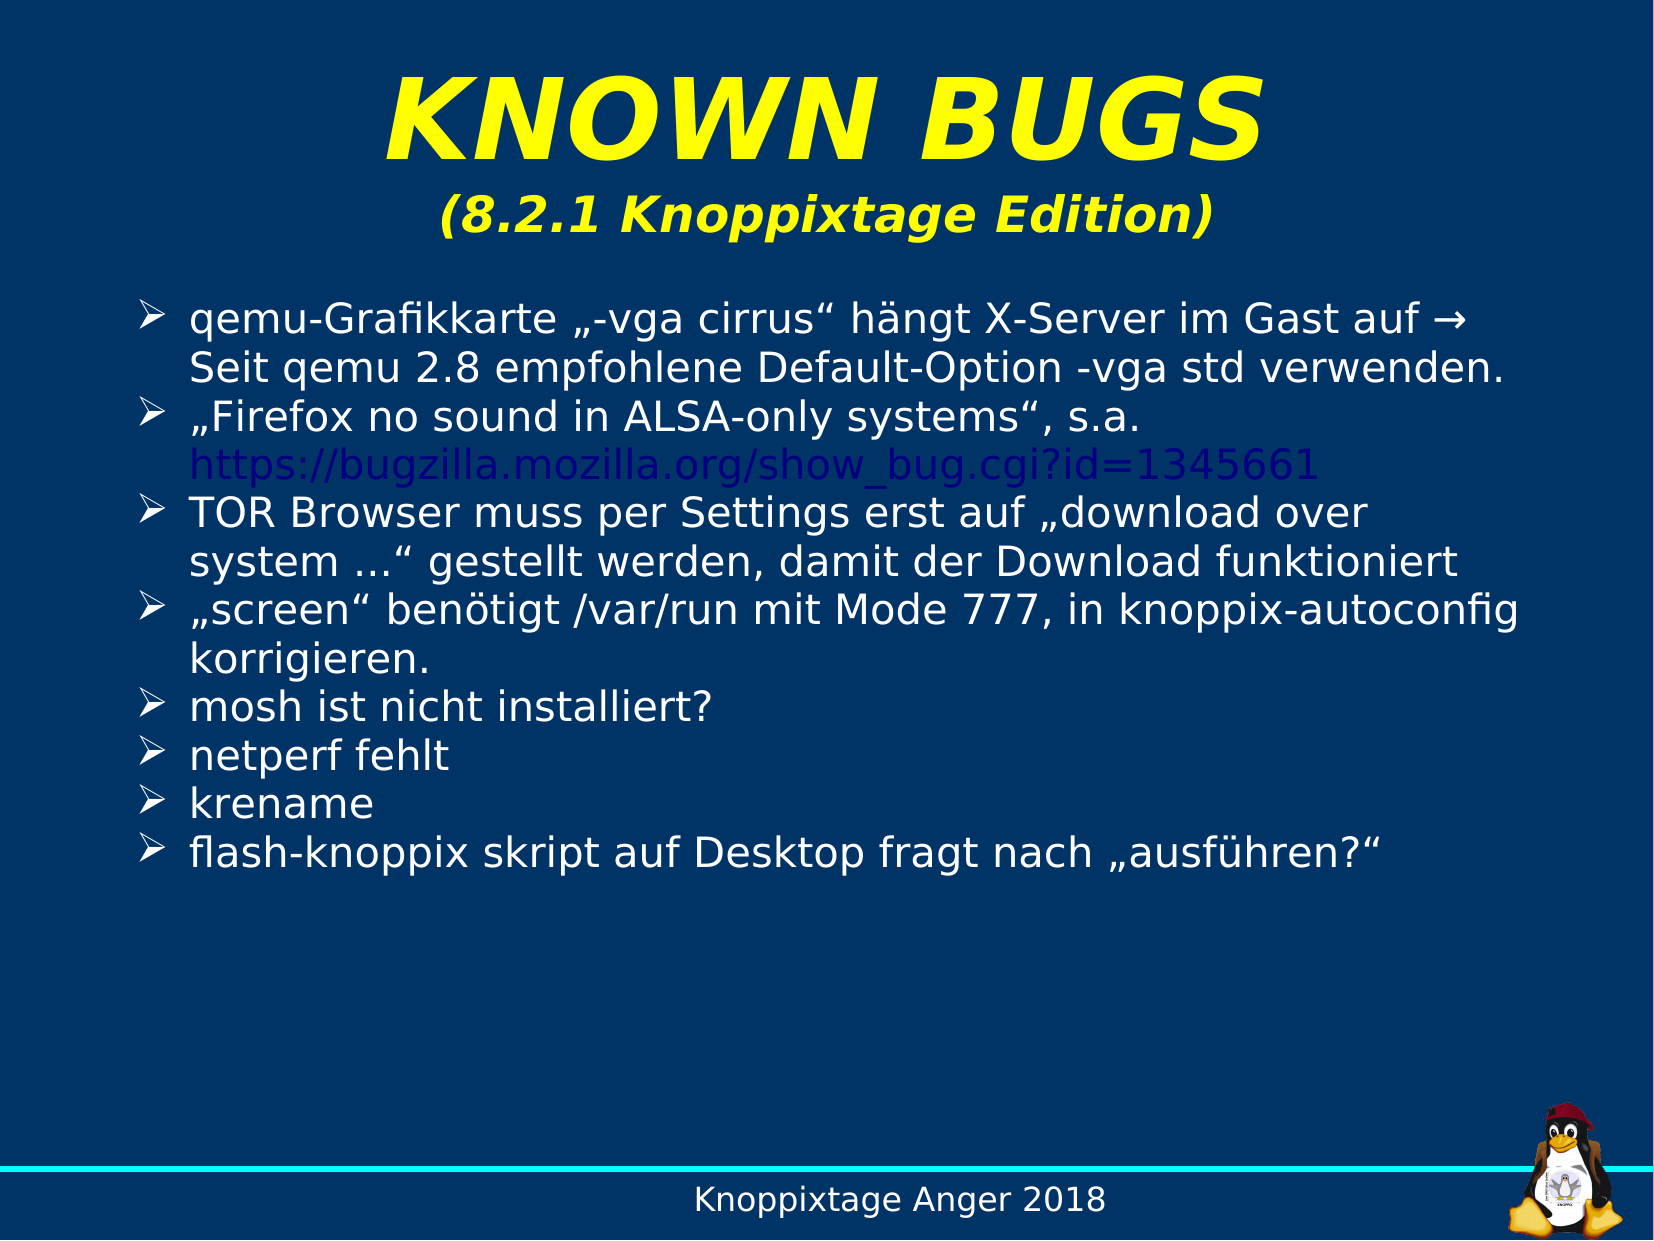

# KNOWN BUGS (8.2.1 Knoppixtage Edition)
qemu-Grafikkarte „-vga cirrus“ hängt X-Server im Gast auf → Seit qemu 2.8 empfohlene Default-Option -vga std verwenden.
„Firefox no sound in ALSA-only systems“, s.a. https://bugzilla.mozilla.org/show_bug.cgi?id=1345661
TOR Browser muss per Settings erst auf „download over system ...“ gestellt werden, damit der Download funktioniert
„screen“ benötigt /var/run mit Mode 777, in knoppix-autoconfig korrigieren.
mosh ist nicht installiert?
netperf fehlt
krename
flash-knoppix skript auf Desktop fragt nach „ausführen?“